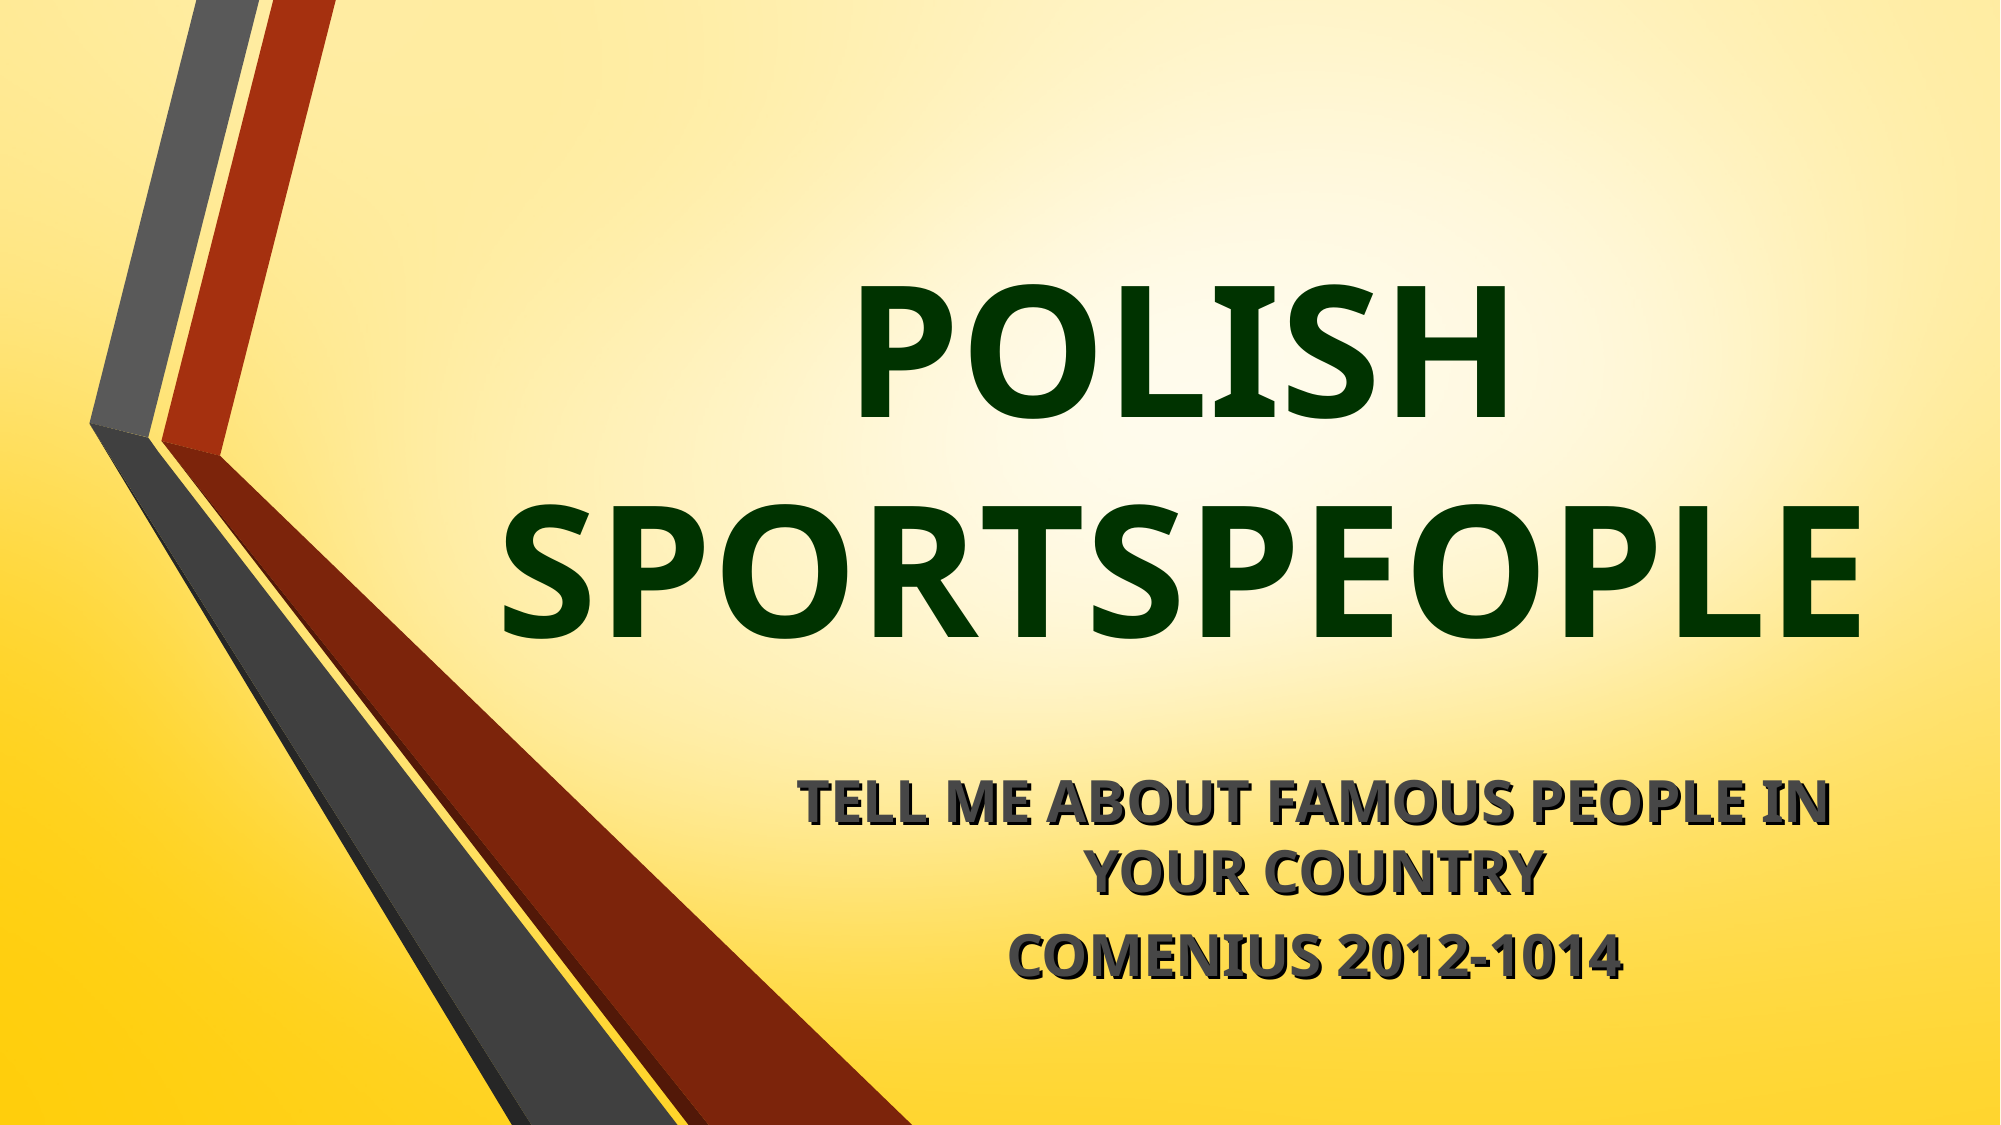

# POLISH SPORTSPEOPLE
TELL ME ABOUT FAMOUS PEOPLE IN YOUR COUNTRY
COMENIUS 2012-1014